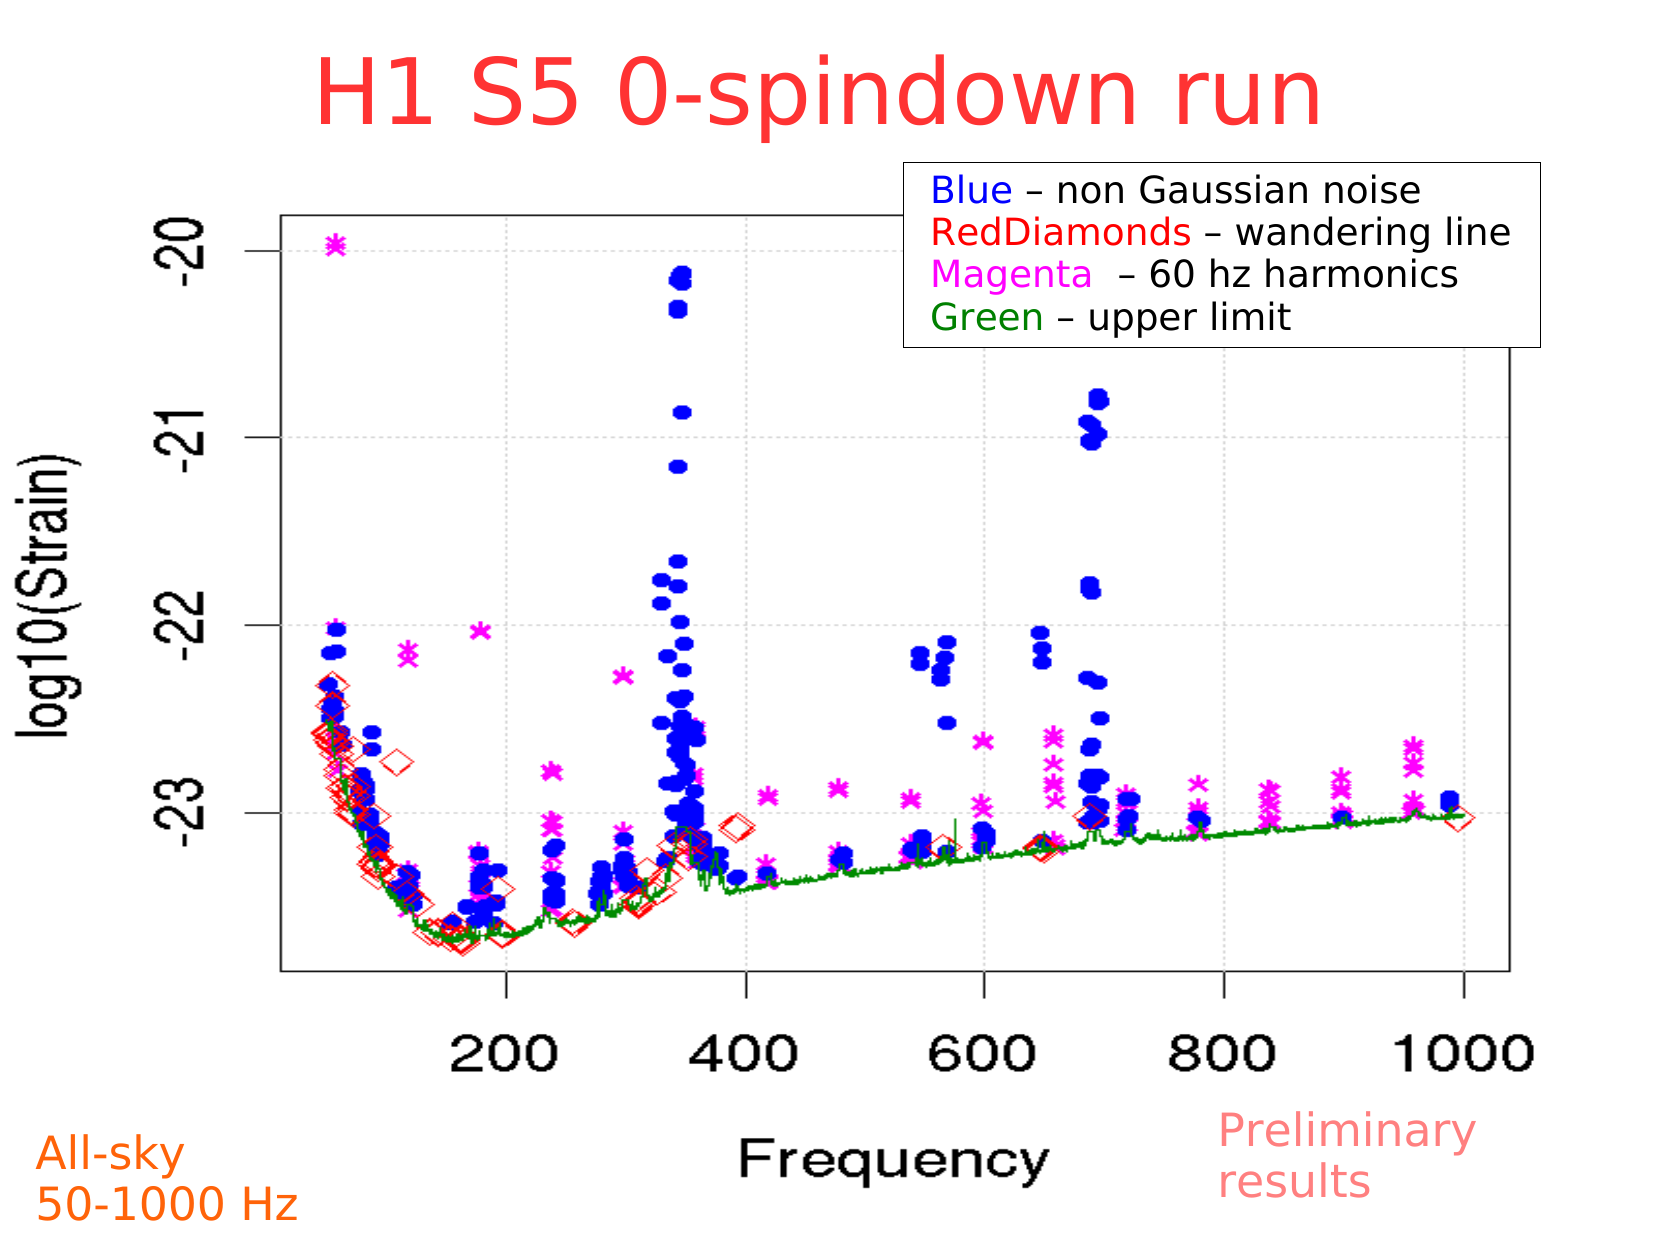

# H1 S5 0-spindown run
 Blue – non Gaussian noise
 RedDiamonds – wandering line
 Magenta – 60 hz harmonics
 Green – upper limit
Preliminary results
All-sky
50-1000 Hz